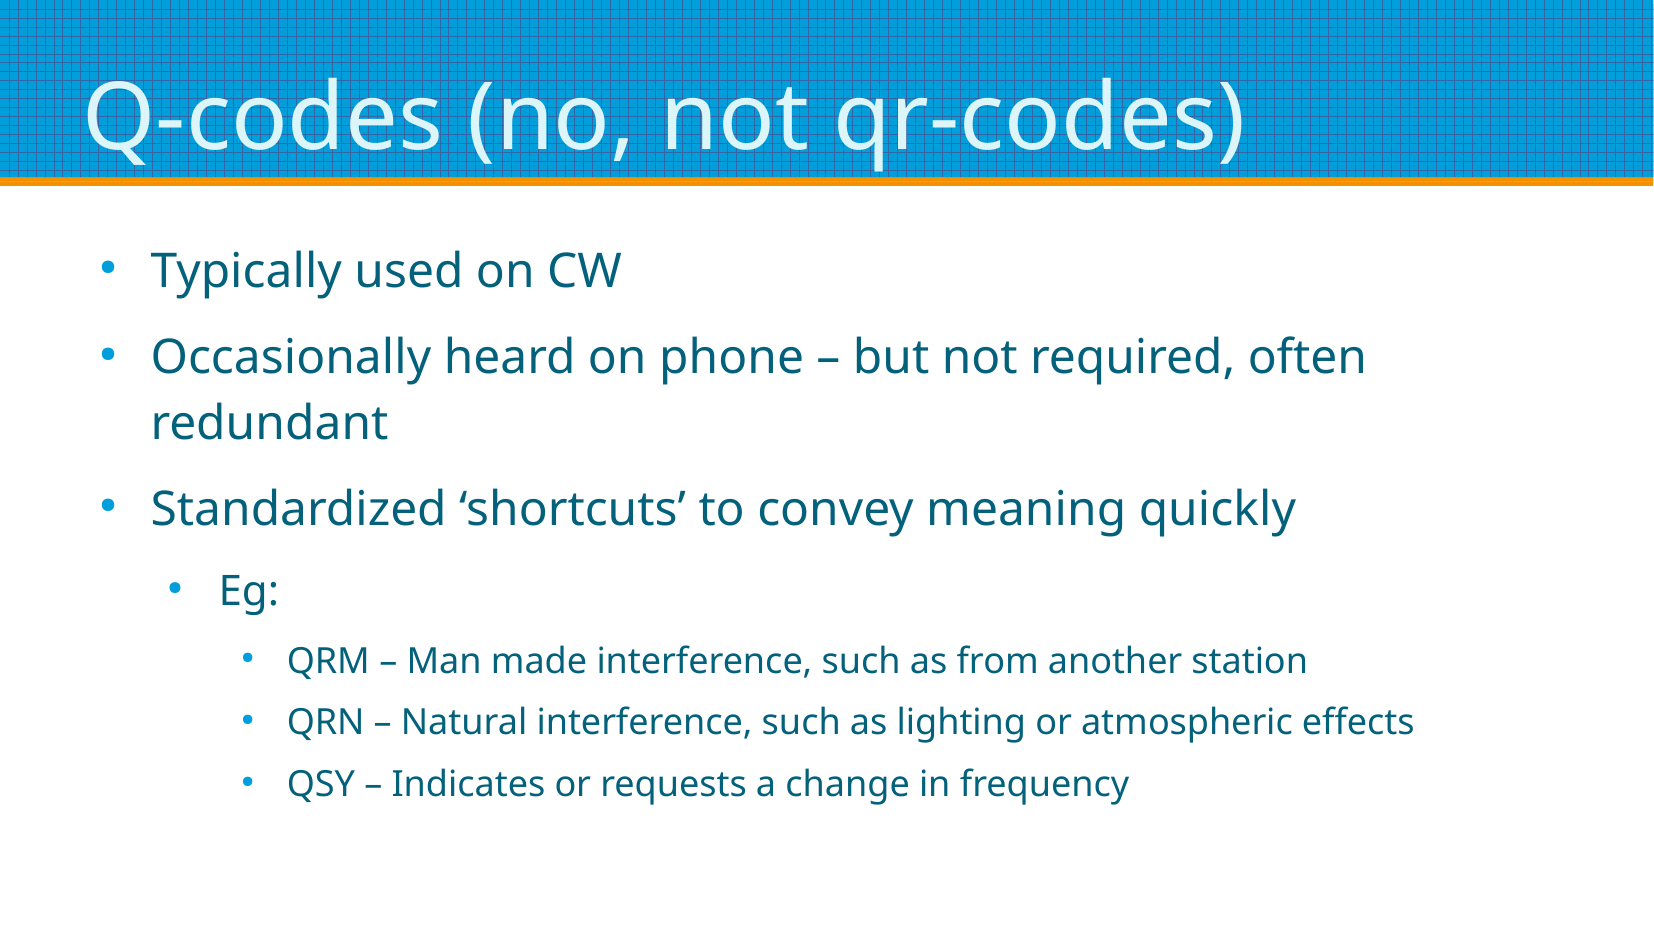

# Q-codes (no, not qr-codes)
Typically used on CW
Occasionally heard on phone – but not required, often redundant
Standardized ‘shortcuts’ to convey meaning quickly
Eg:
QRM – Man made interference, such as from another station
QRN – Natural interference, such as lighting or atmospheric effects
QSY – Indicates or requests a change in frequency